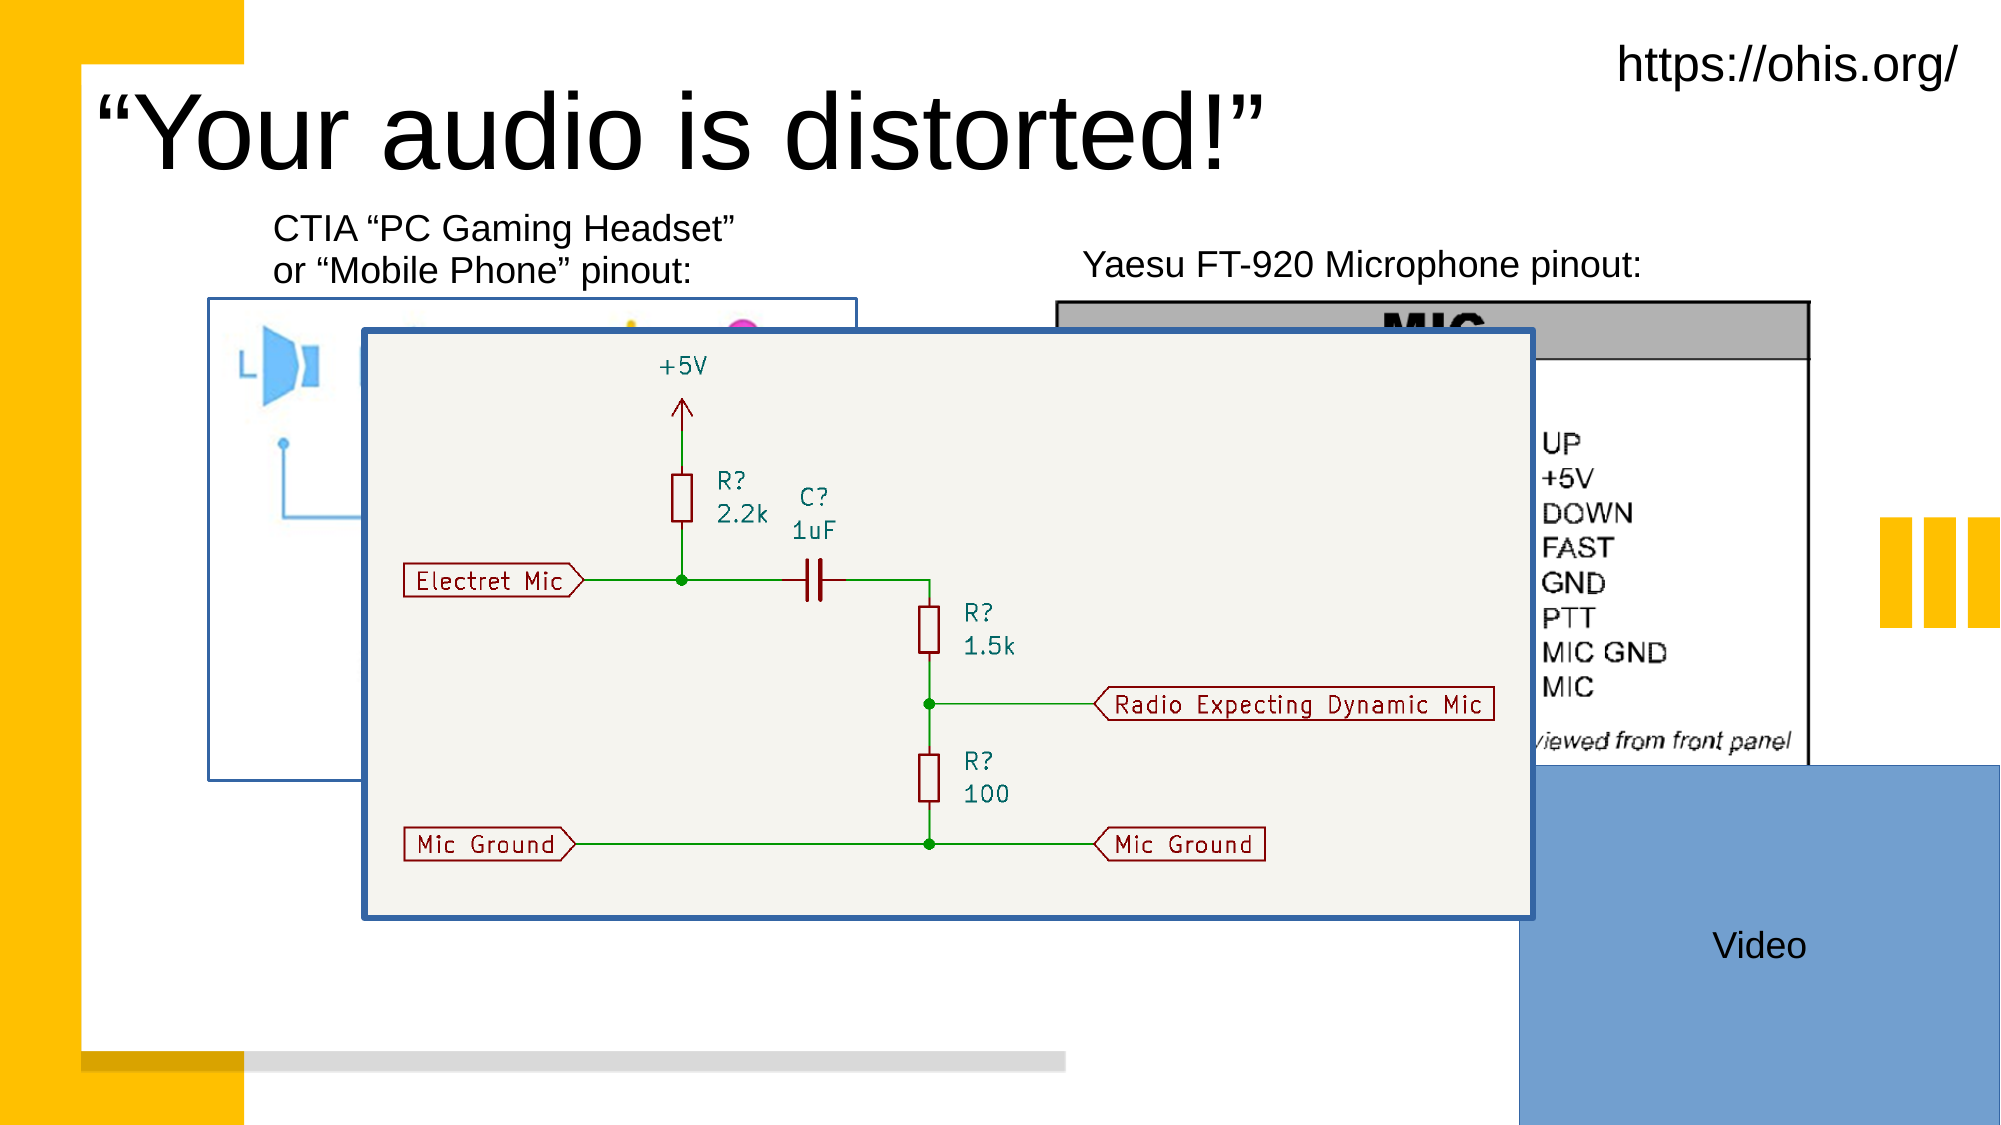

Video
https://ohis.org/
“Your audio is distorted!”
CTIA “PC Gaming Headset”
or “Mobile Phone” pinout:
Yaesu FT-920 Microphone pinout: